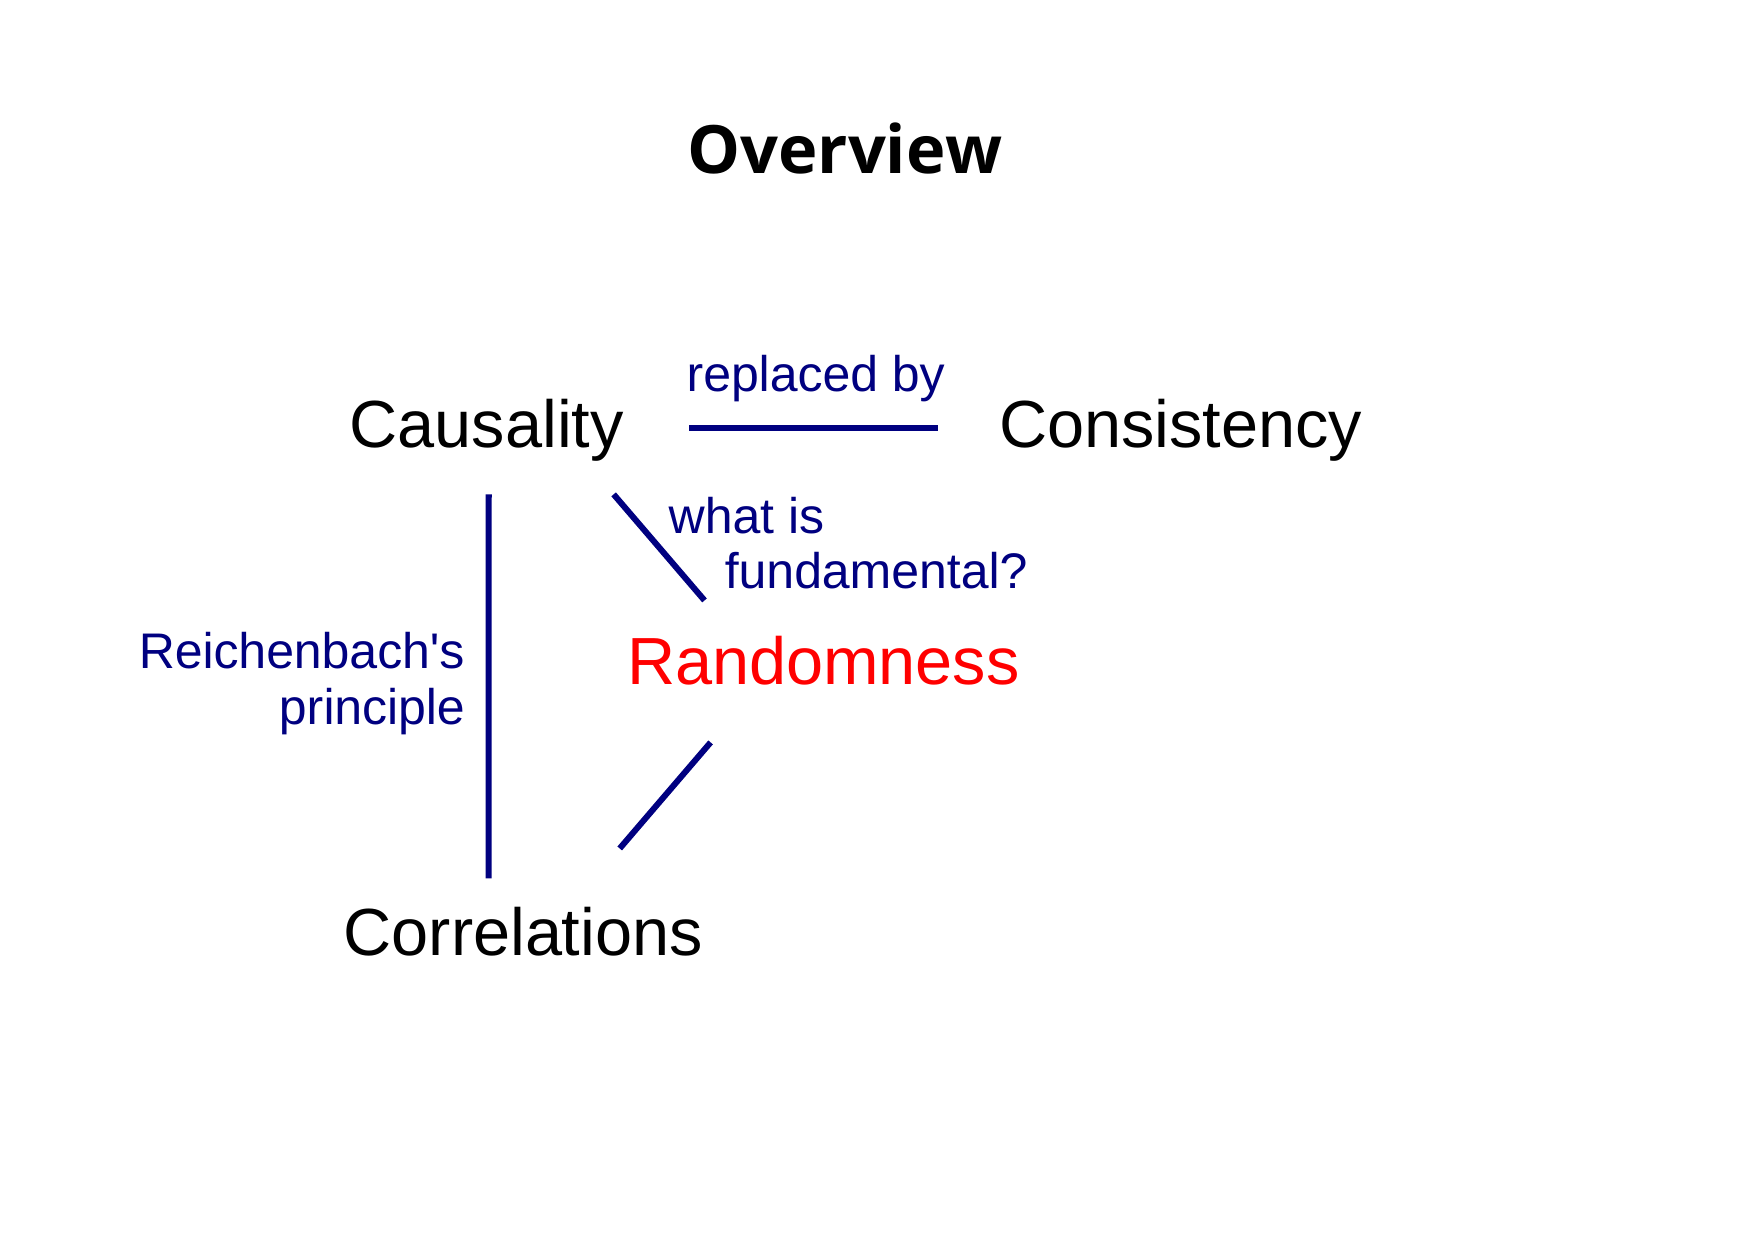

Overview
replaced by
Causality
Consistency
what is
 fundamental?
Reichenbach's
principle
Randomness
Correlations